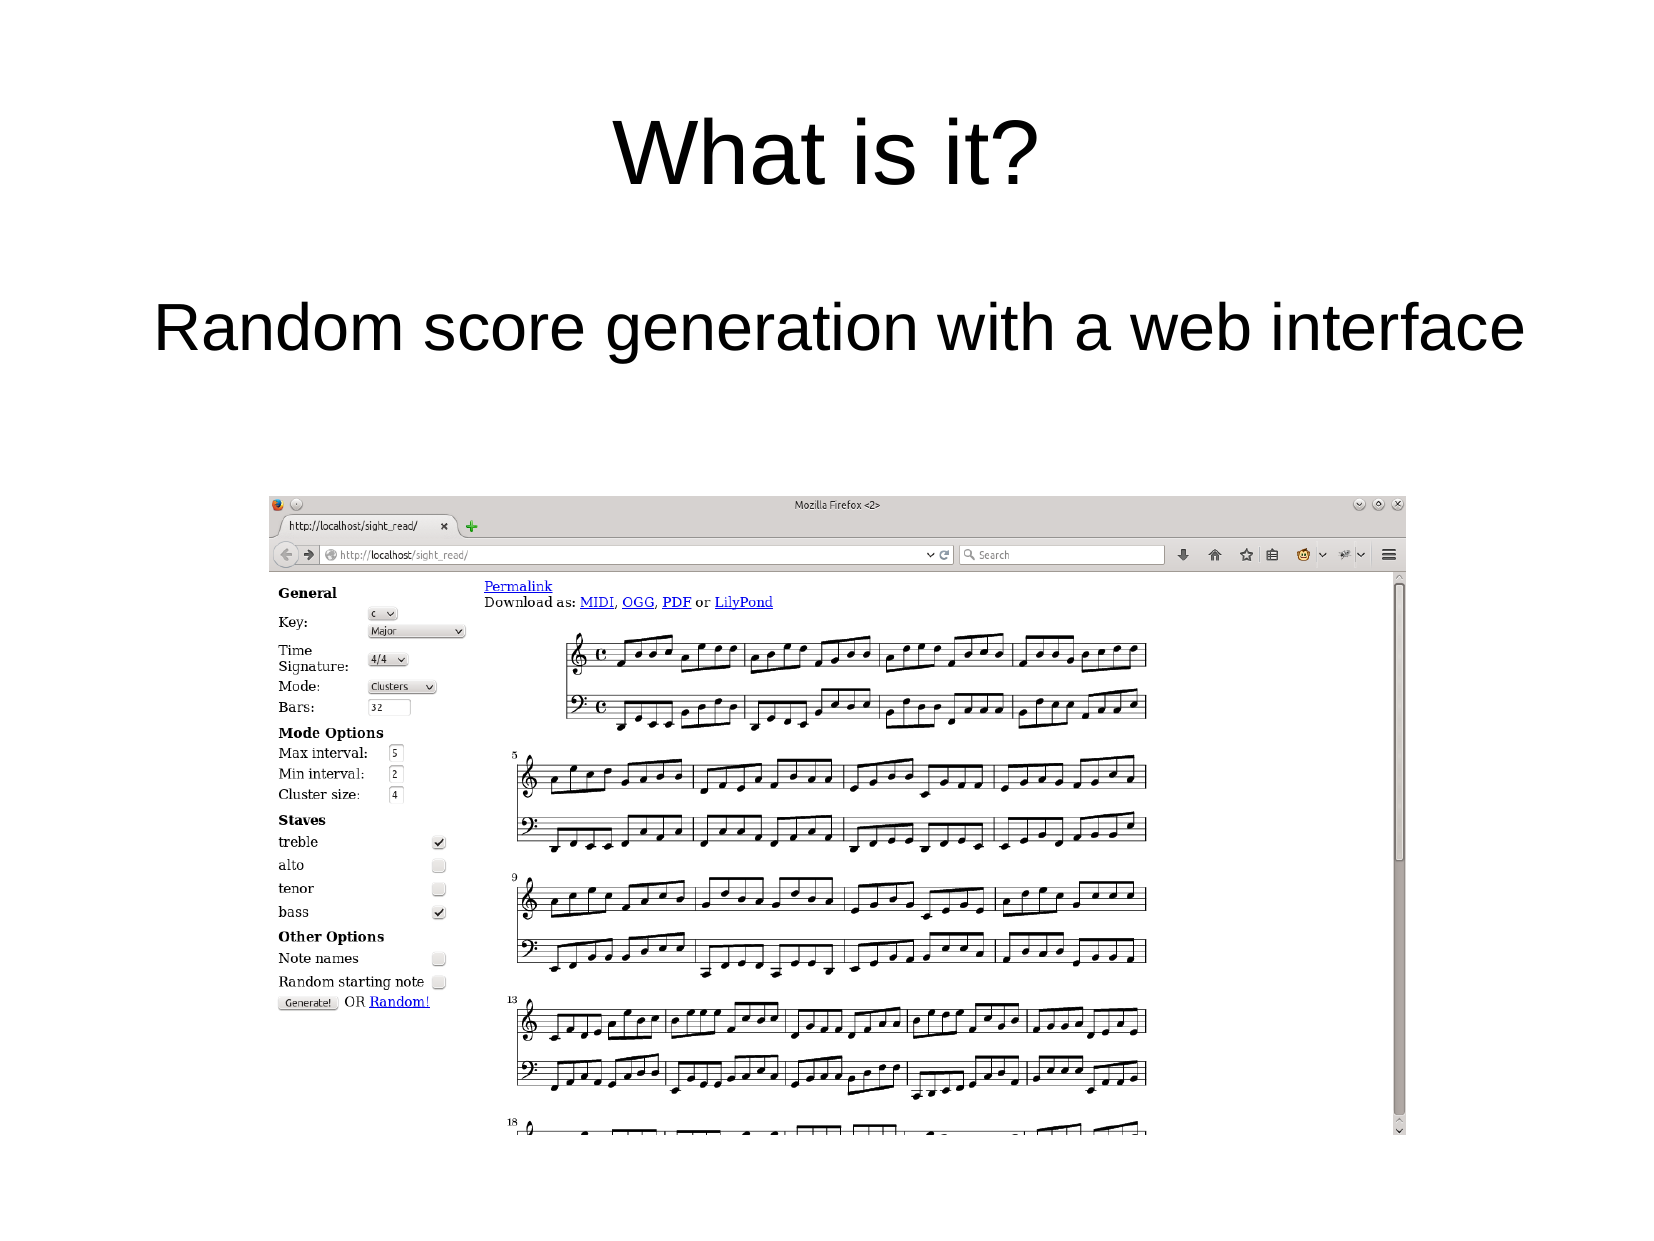

# What is it?
Random score generation with a web interface